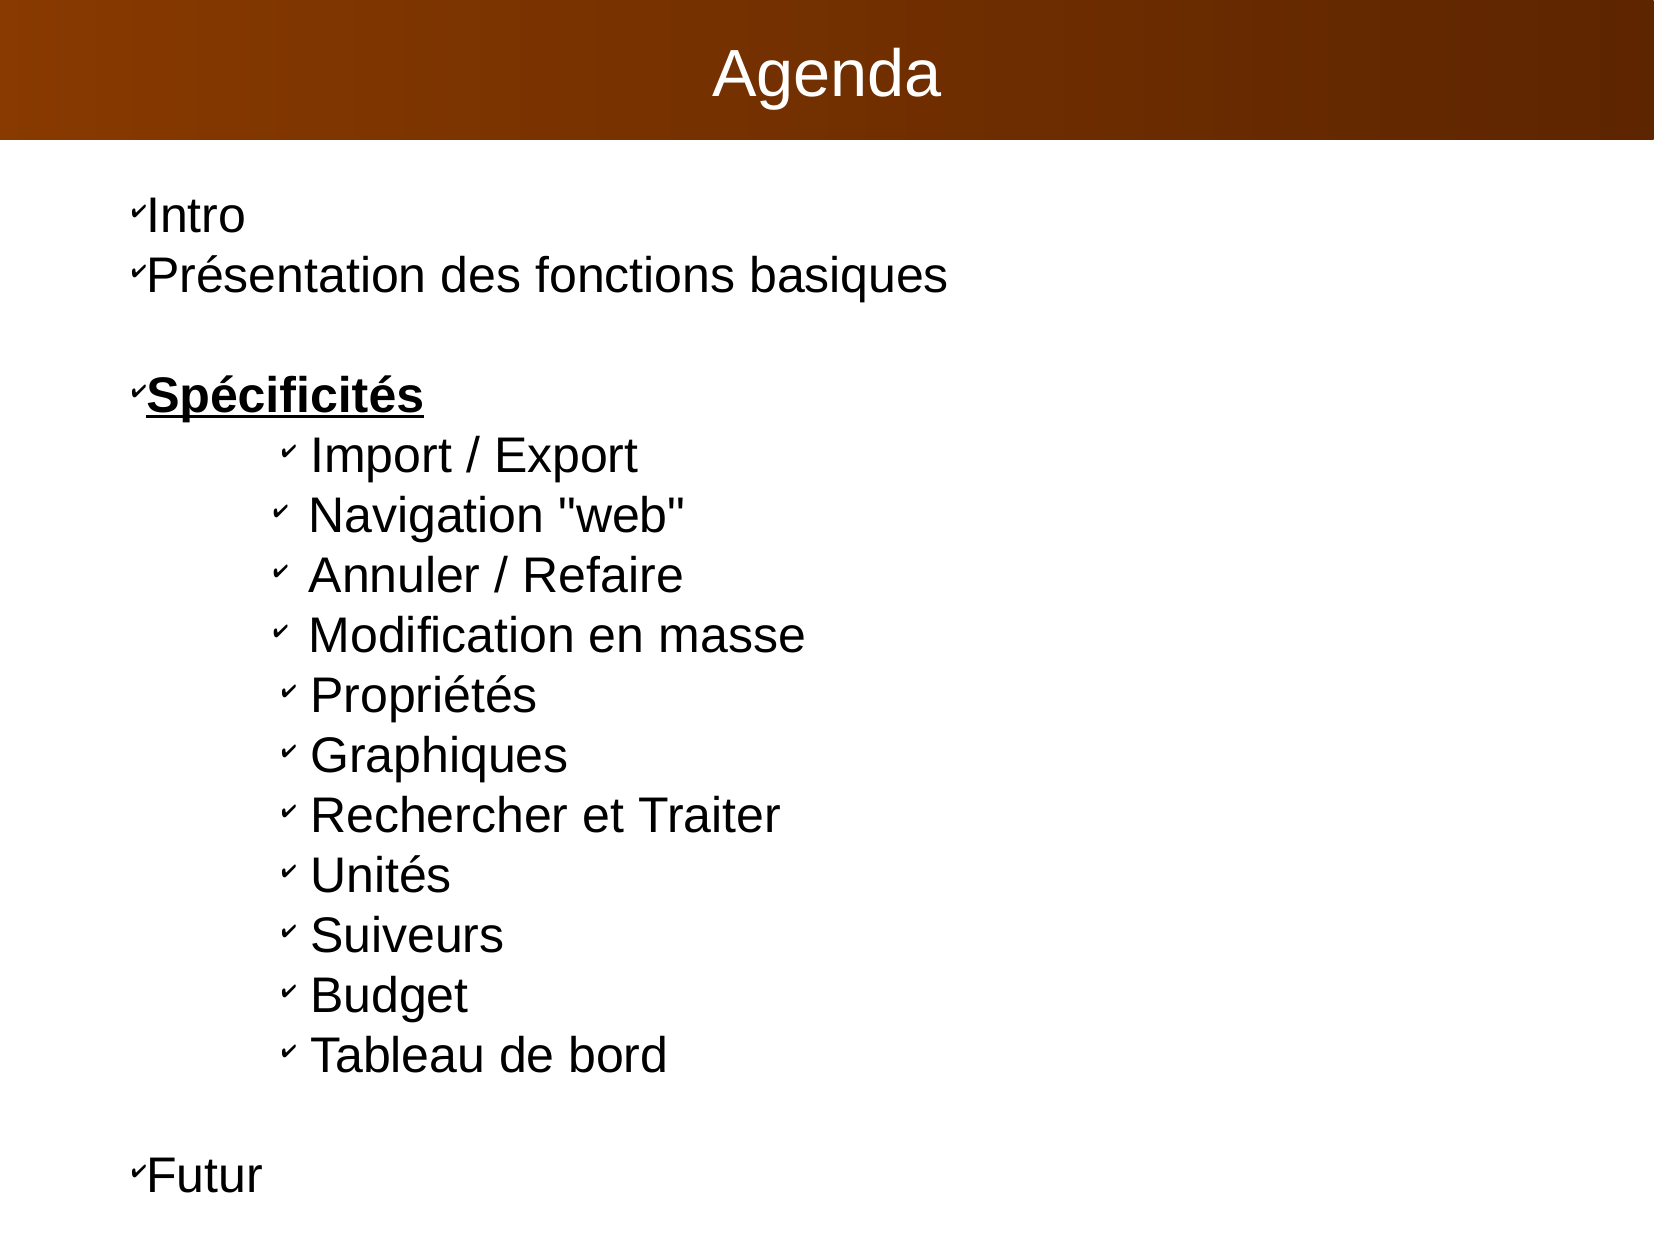

# Agenda
Intro
Présentation des fonctions basiques
Spécificités
 Import / Export
Navigation "web"
Annuler / Refaire
Modification en masse
 Propriétés
 Graphiques
 Rechercher et Traiter
 Unités
 Suiveurs
 Budget
 Tableau de bord
Futur